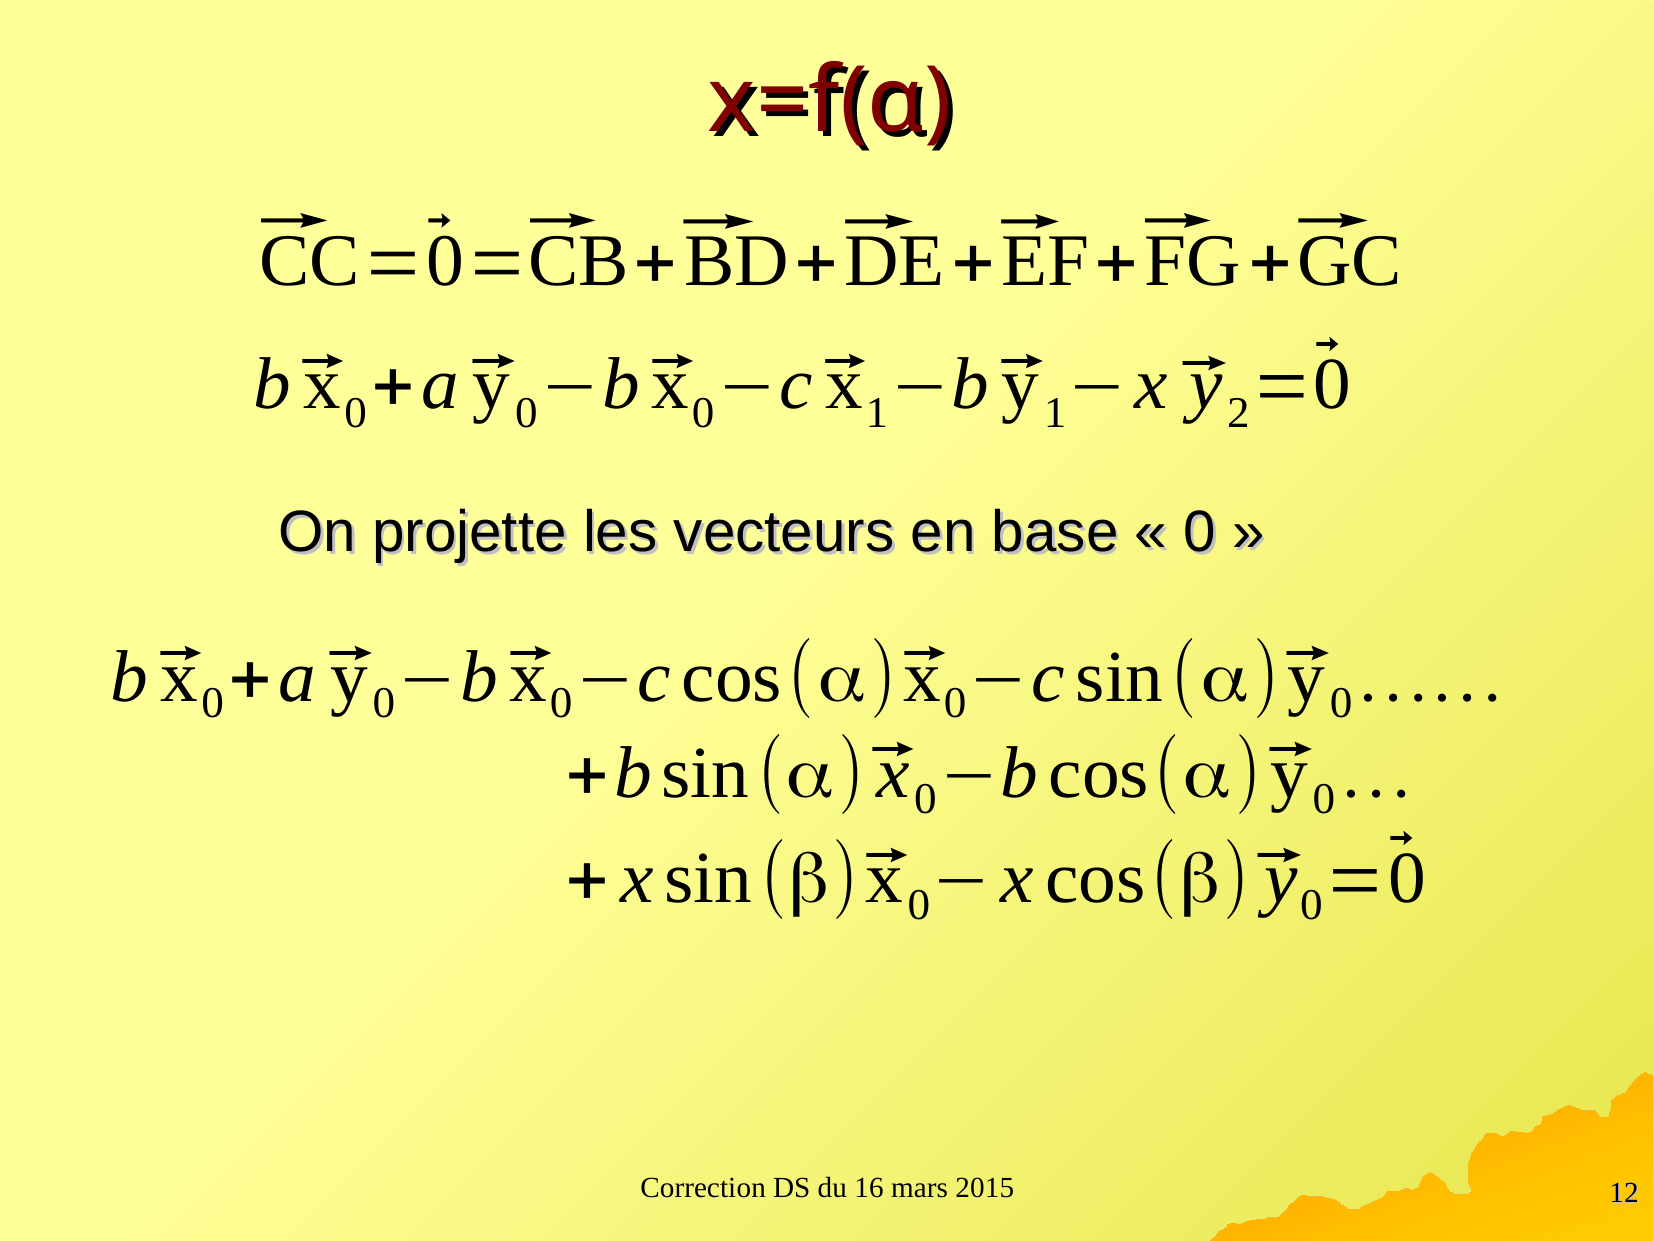

# x=f(α)
On projette les vecteurs en base « 0 »
Correction DS du 16 mars 2015